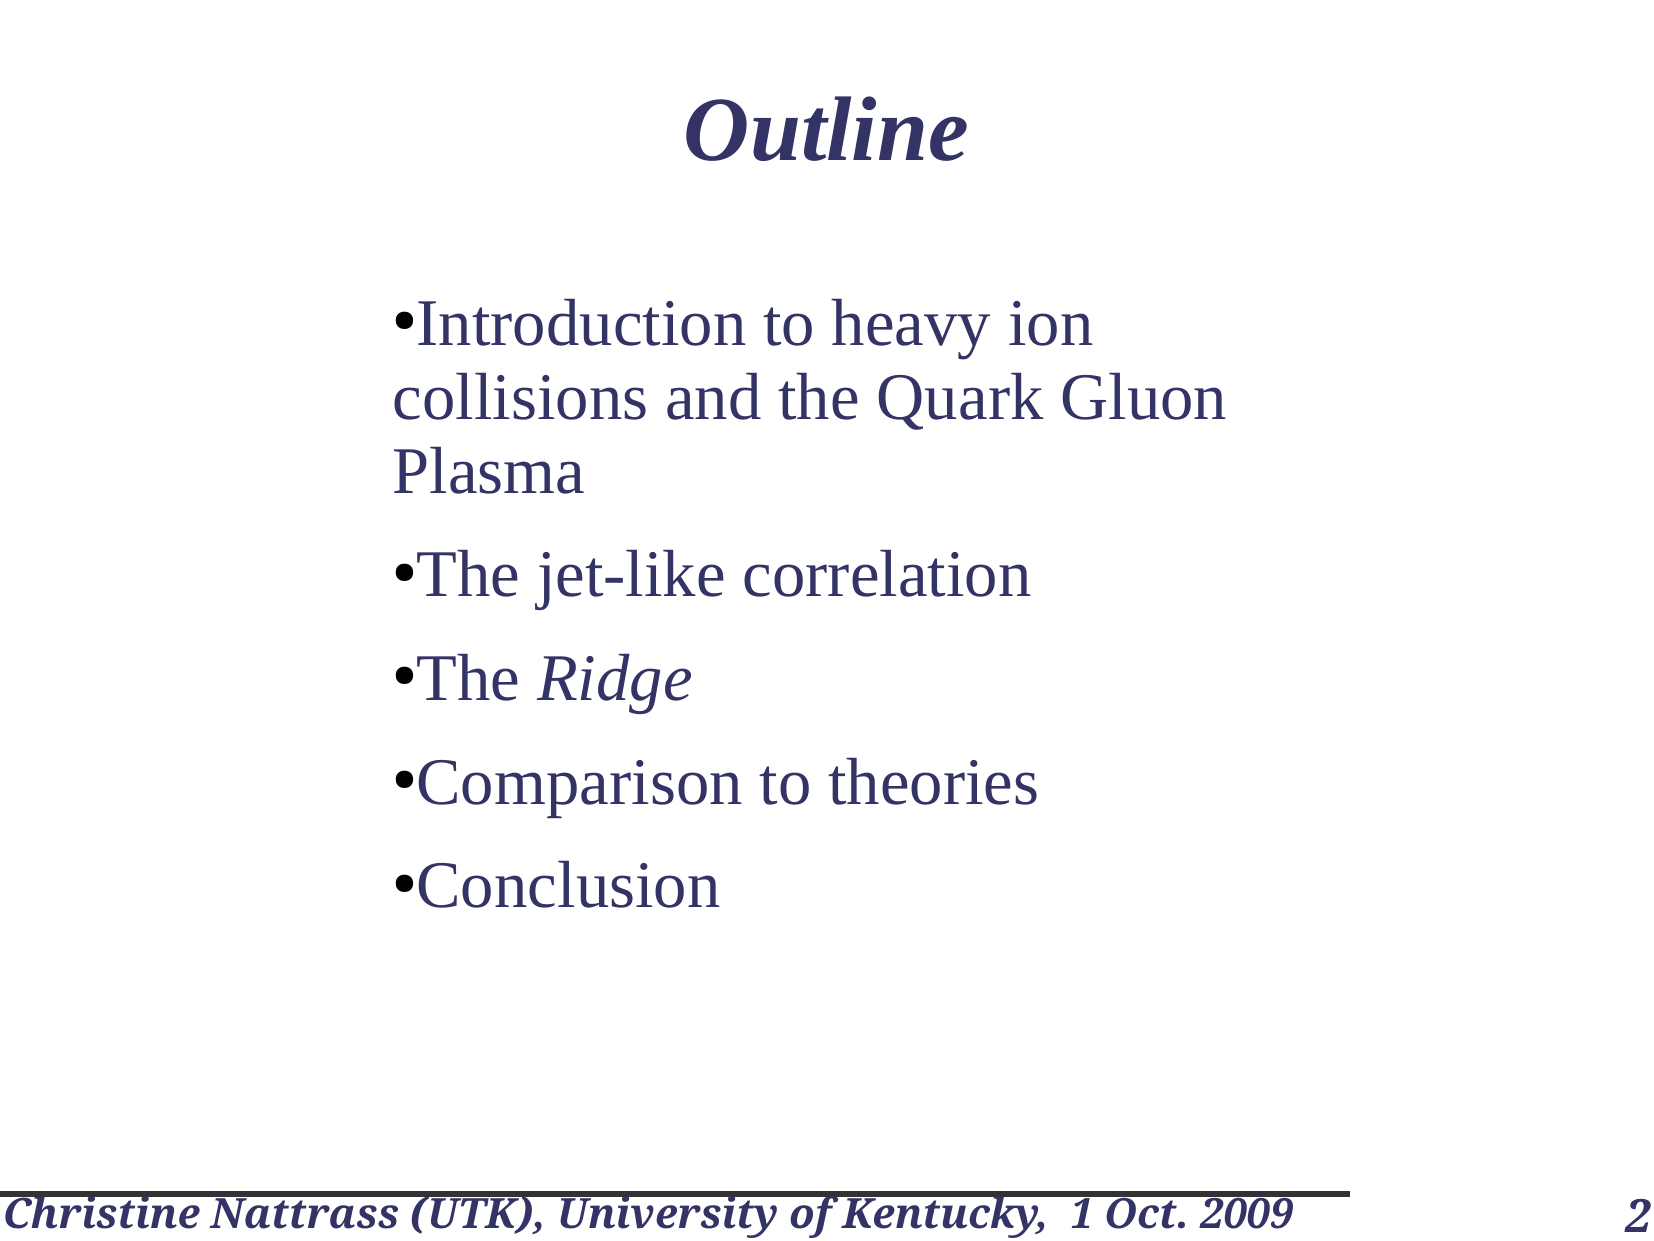

# Outline
Introduction to heavy ion collisions and the Quark Gluon Plasma
The jet-like correlation
The Ridge
Comparison to theories
Conclusion